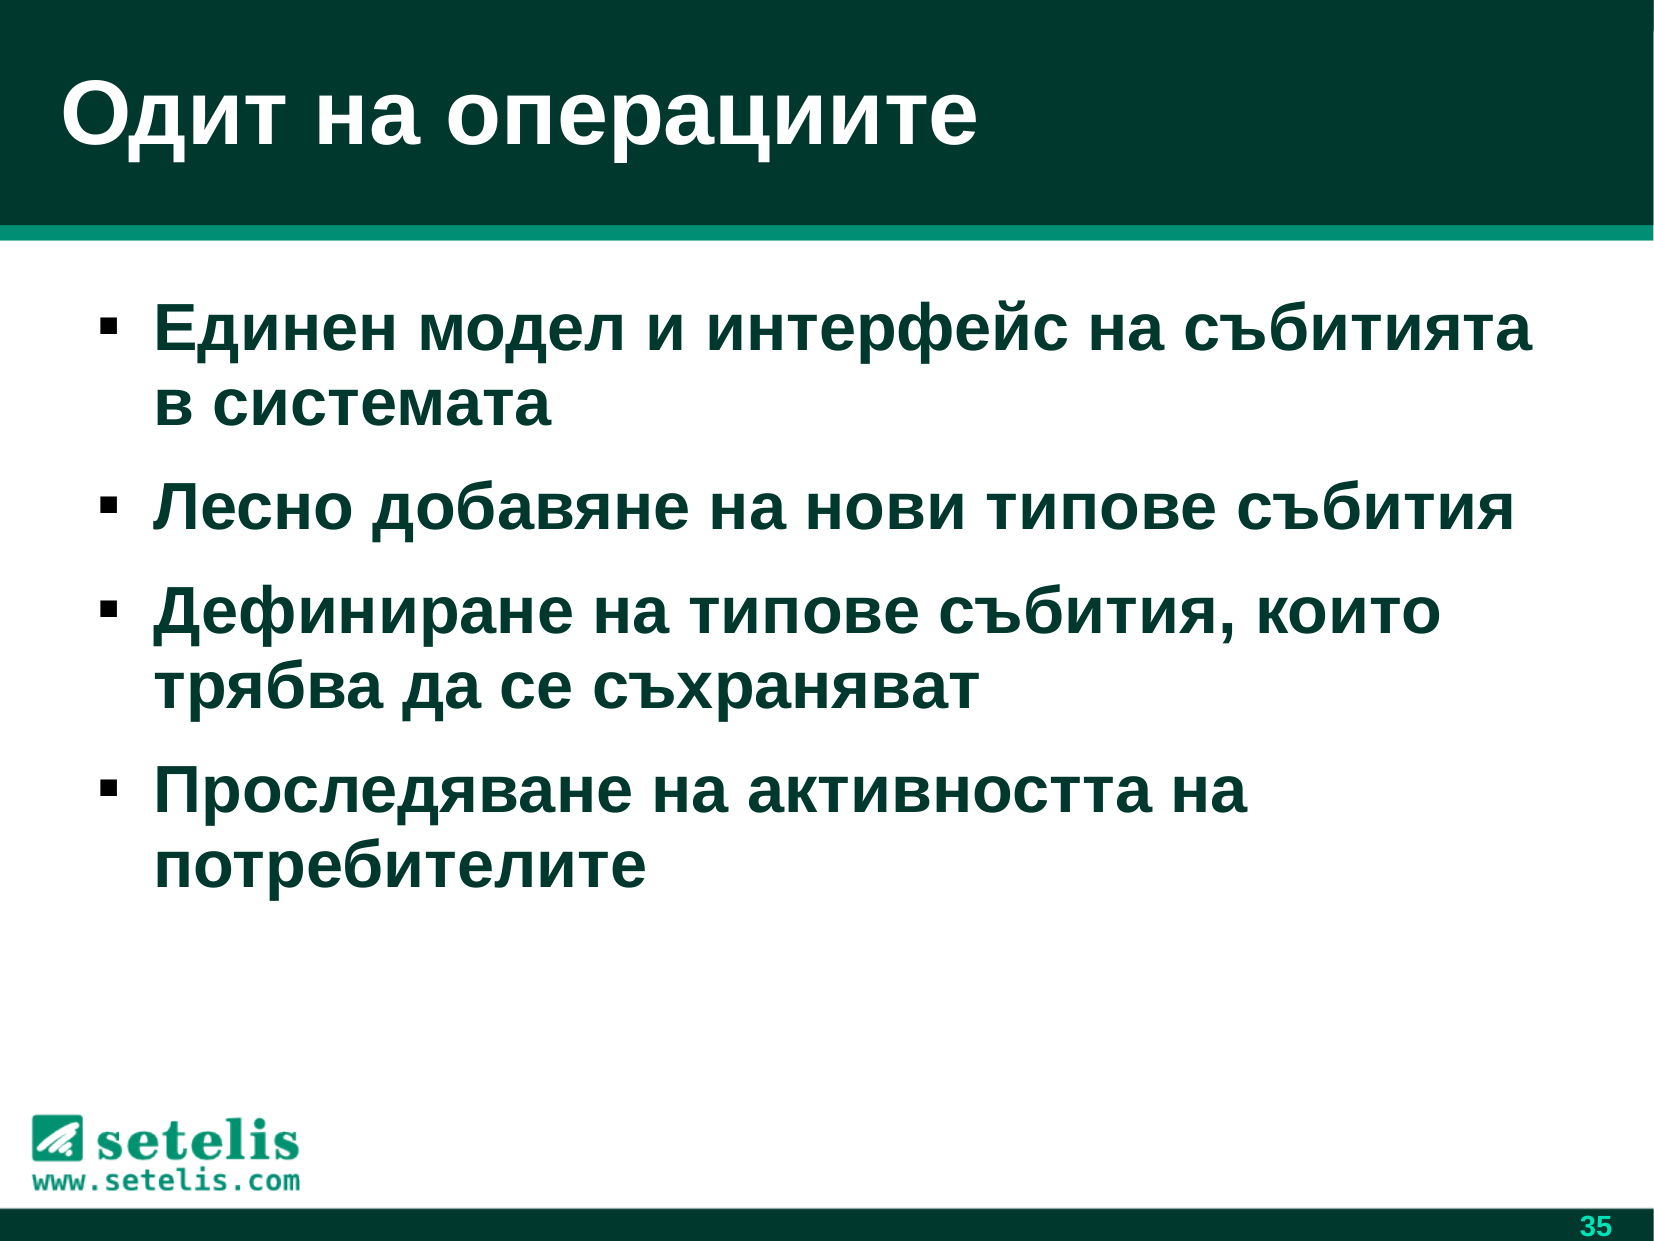

# Одит на операциите
Единен модел и интерфейс на събитията в системата
Лесно добавяне на нови типове събития
Дефиниране на типове събития, които трябва да се съхраняват
Проследяване на активността на потребителите
35